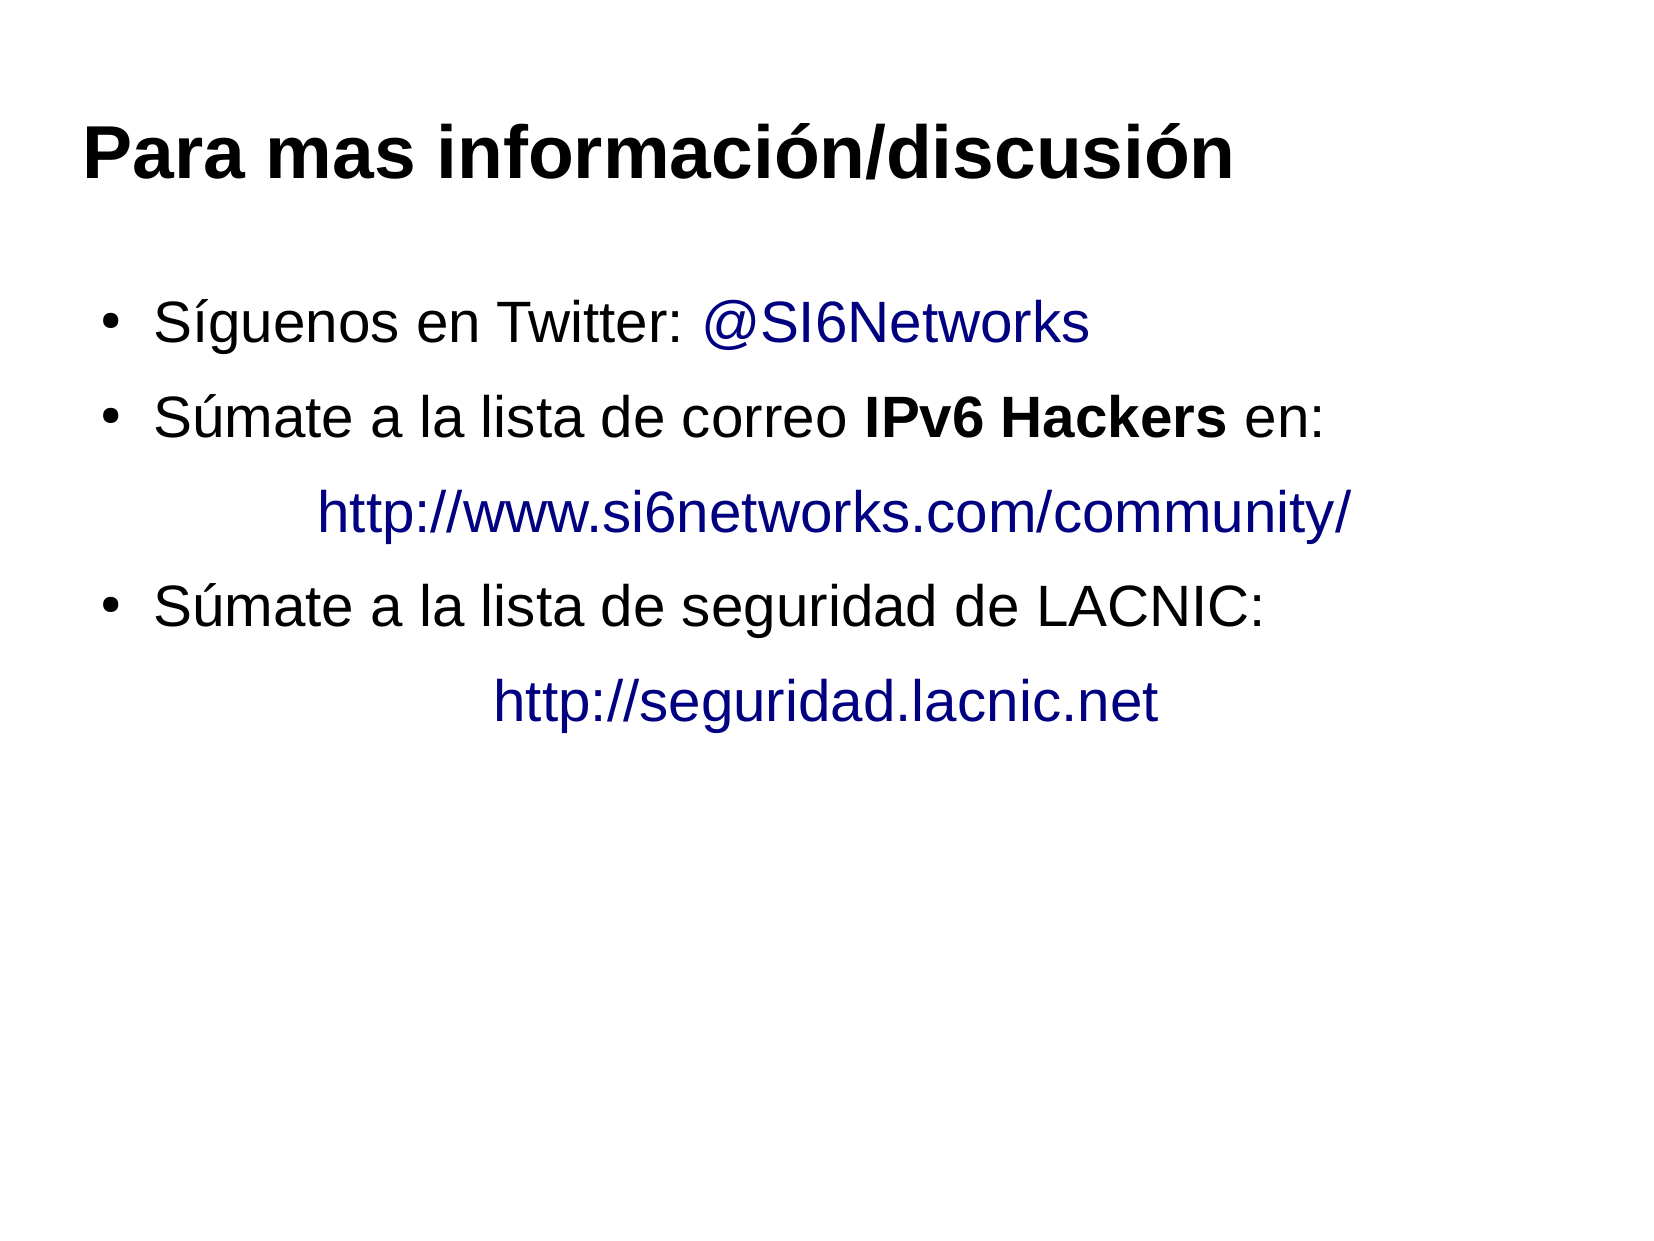

# Para mas información/discusión
Síguenos en Twitter: @SI6Networks
Súmate a la lista de correo IPv6 Hackers en:
 http://www.si6networks.com/community/
Súmate a la lista de seguridad de LACNIC:
http://seguridad.lacnic.net